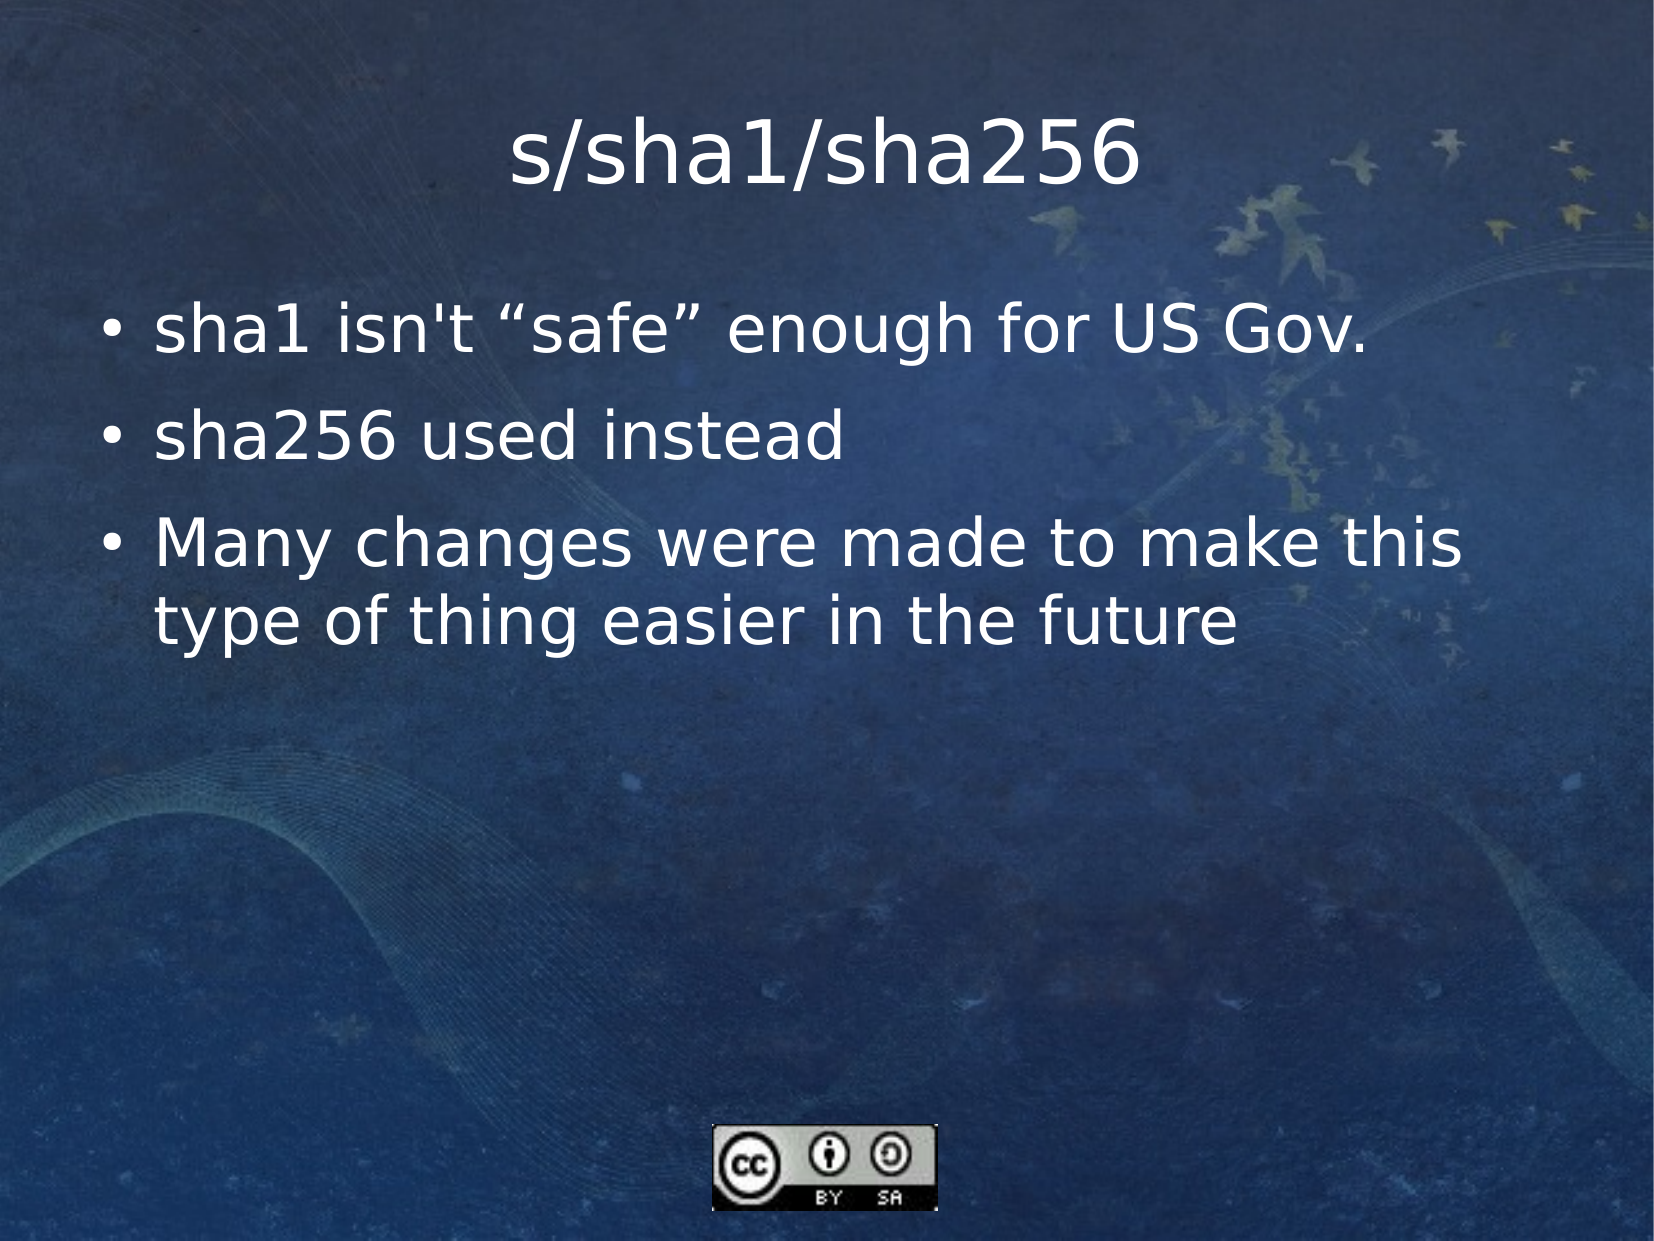

# s/sha1/sha256
sha1 isn't “safe” enough for US Gov.
sha256 used instead
Many changes were made to make this type of thing easier in the future